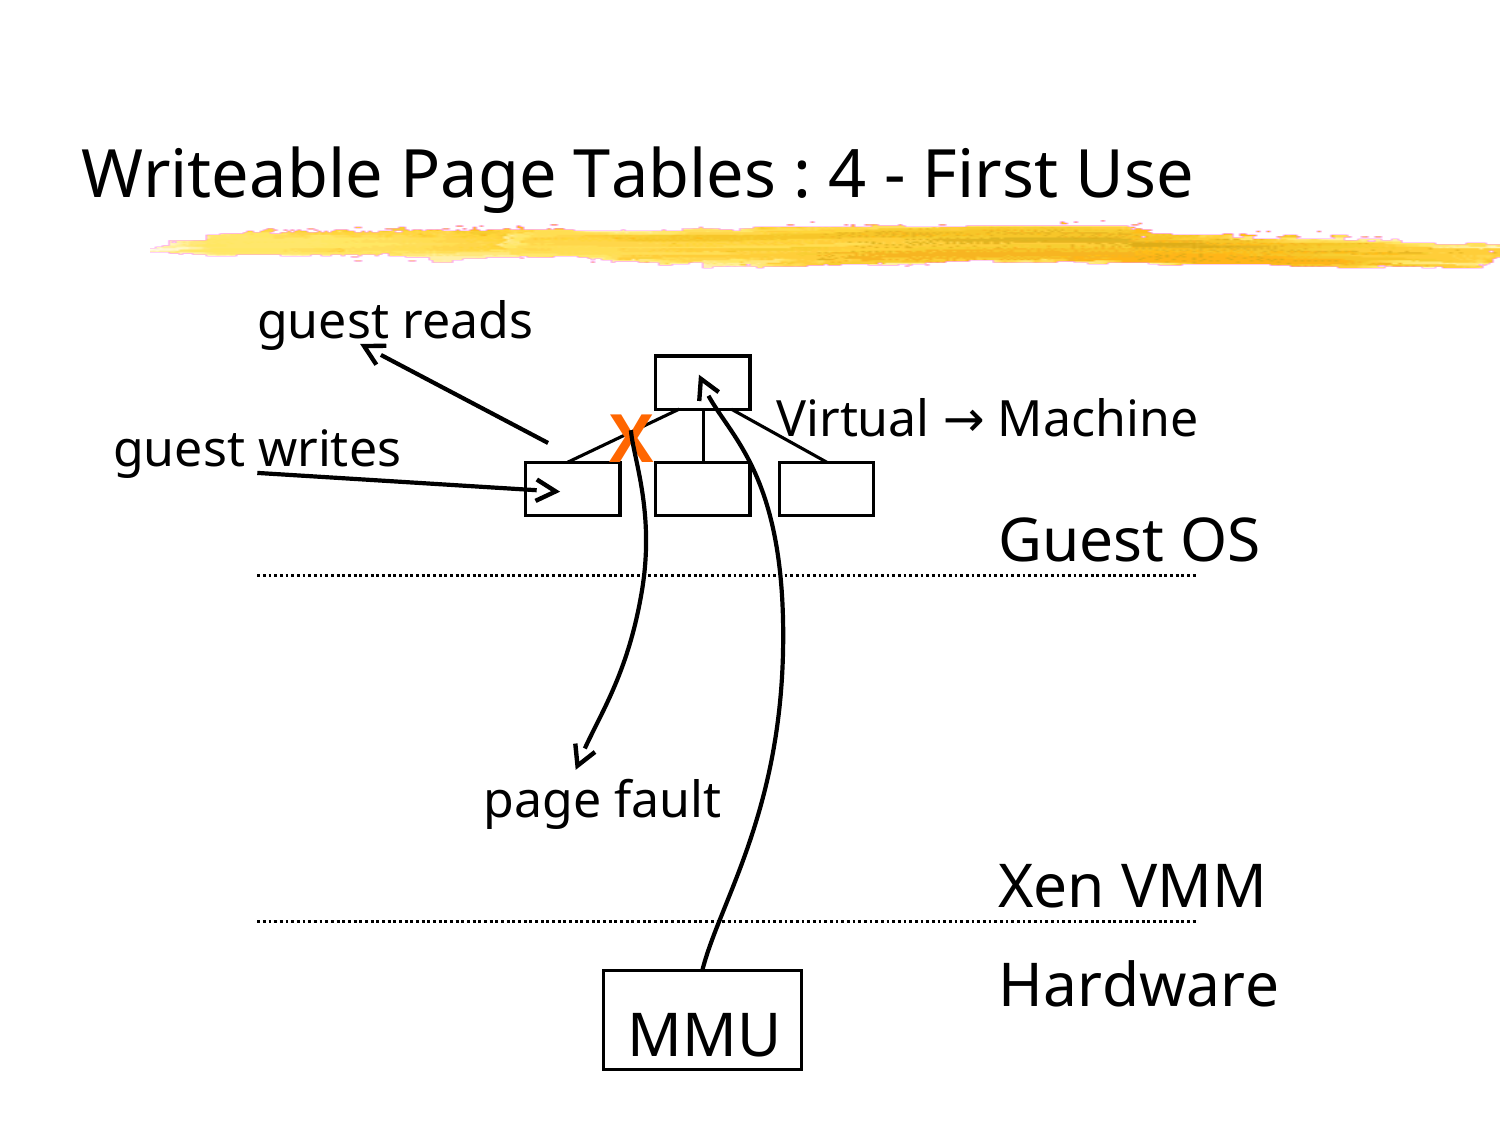

# Writeable Page Tables : 4 - First Use
guest reads
X
Virtual → Machine
guest writes
Guest OS
page fault
Xen VMM
Hardware
MMU